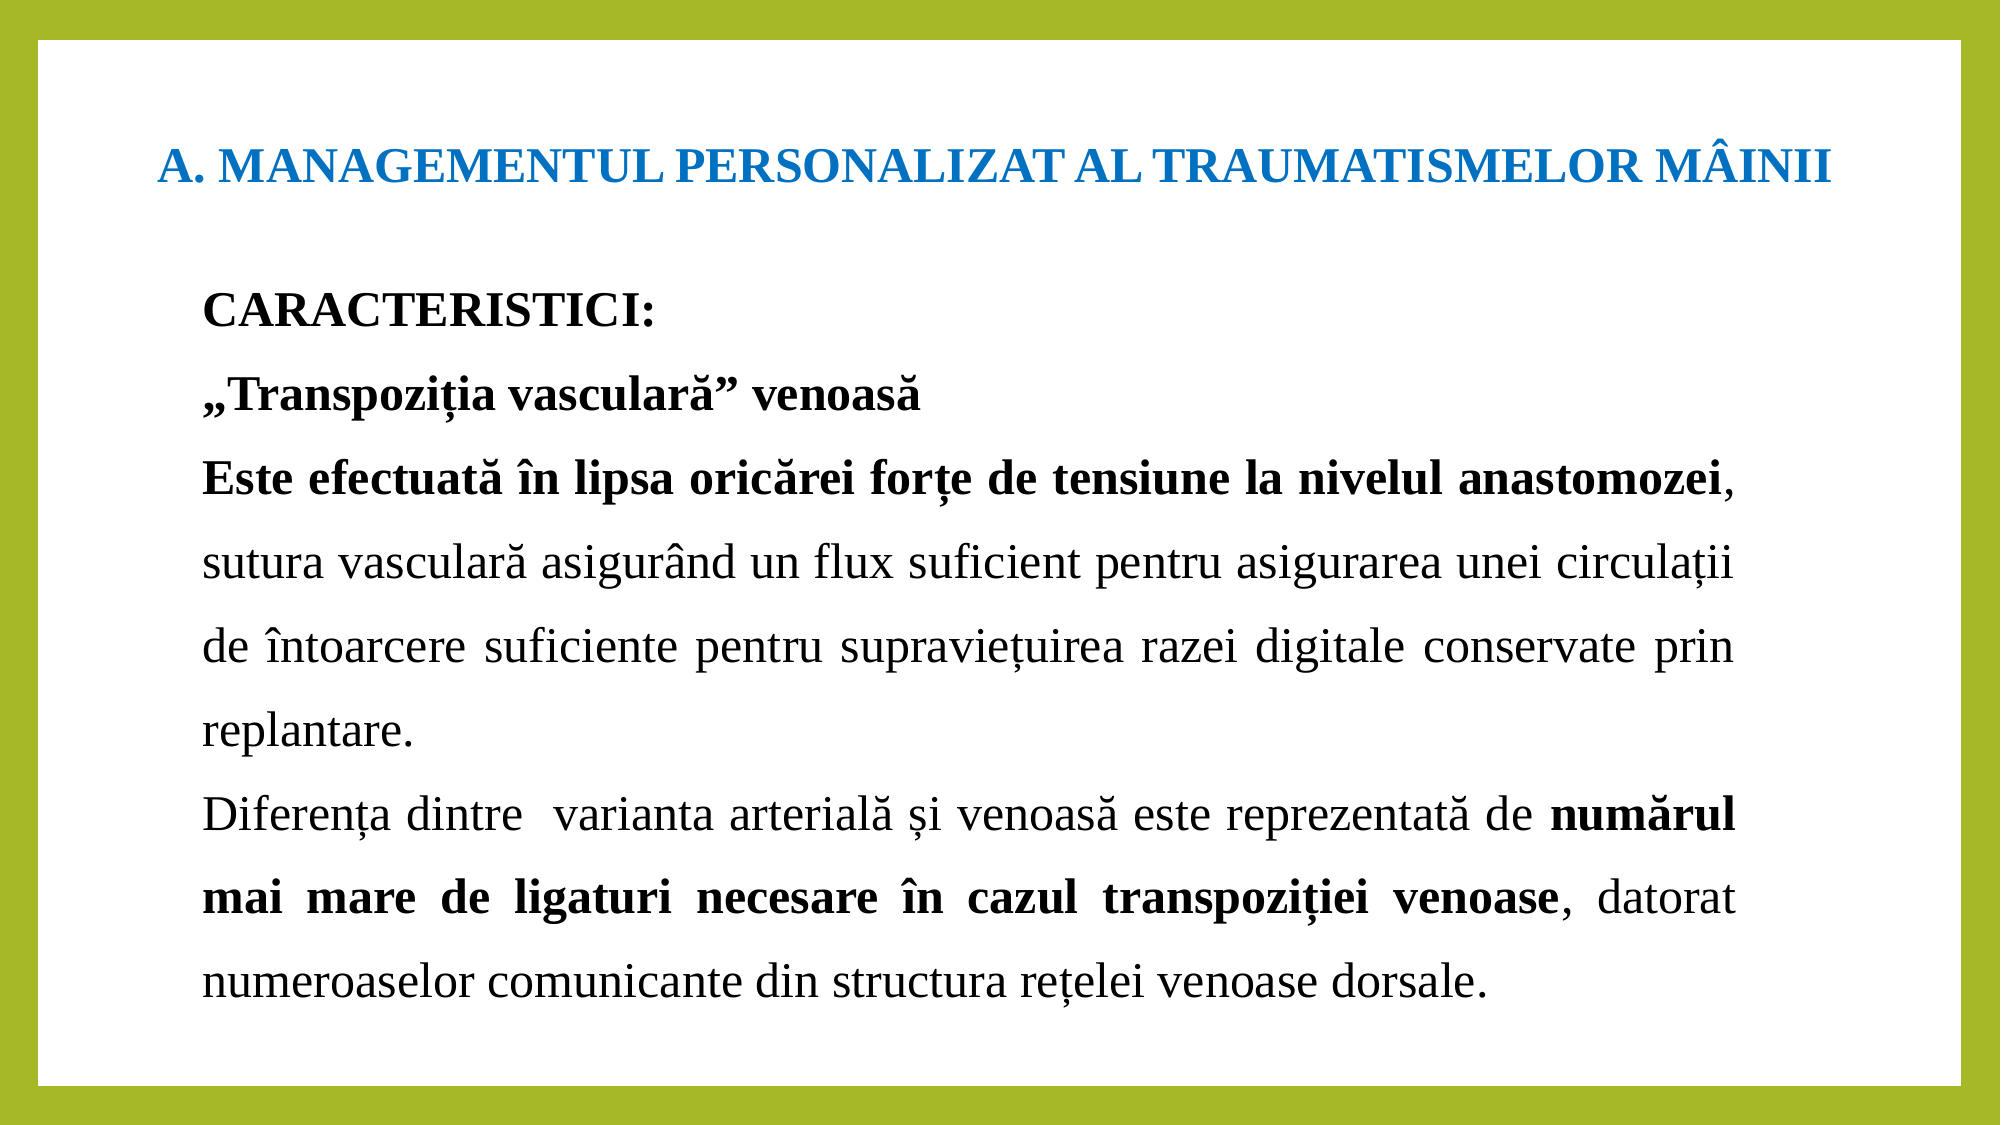

# A. MANAGEMENTUL PERSONALIZAT AL TRAUMATISMELOR MÂINII
CARACTERISTICI:
„Transpoziția vasculară” venoasă
Este efectuată în lipsa oricărei forțe de tensiune la nivelul anastomozei, sutura vasculară asigurând un flux suficient pentru asigurarea unei circulații de întoarcere suficiente pentru supraviețuirea razei digitale conservate prin replantare.
Diferența dintre varianta arterială și venoasă este reprezentată de numărul mai mare de ligaturi necesare în cazul transpoziției venoase, datorat numeroaselor comunicante din structura rețelei venoase dorsale.